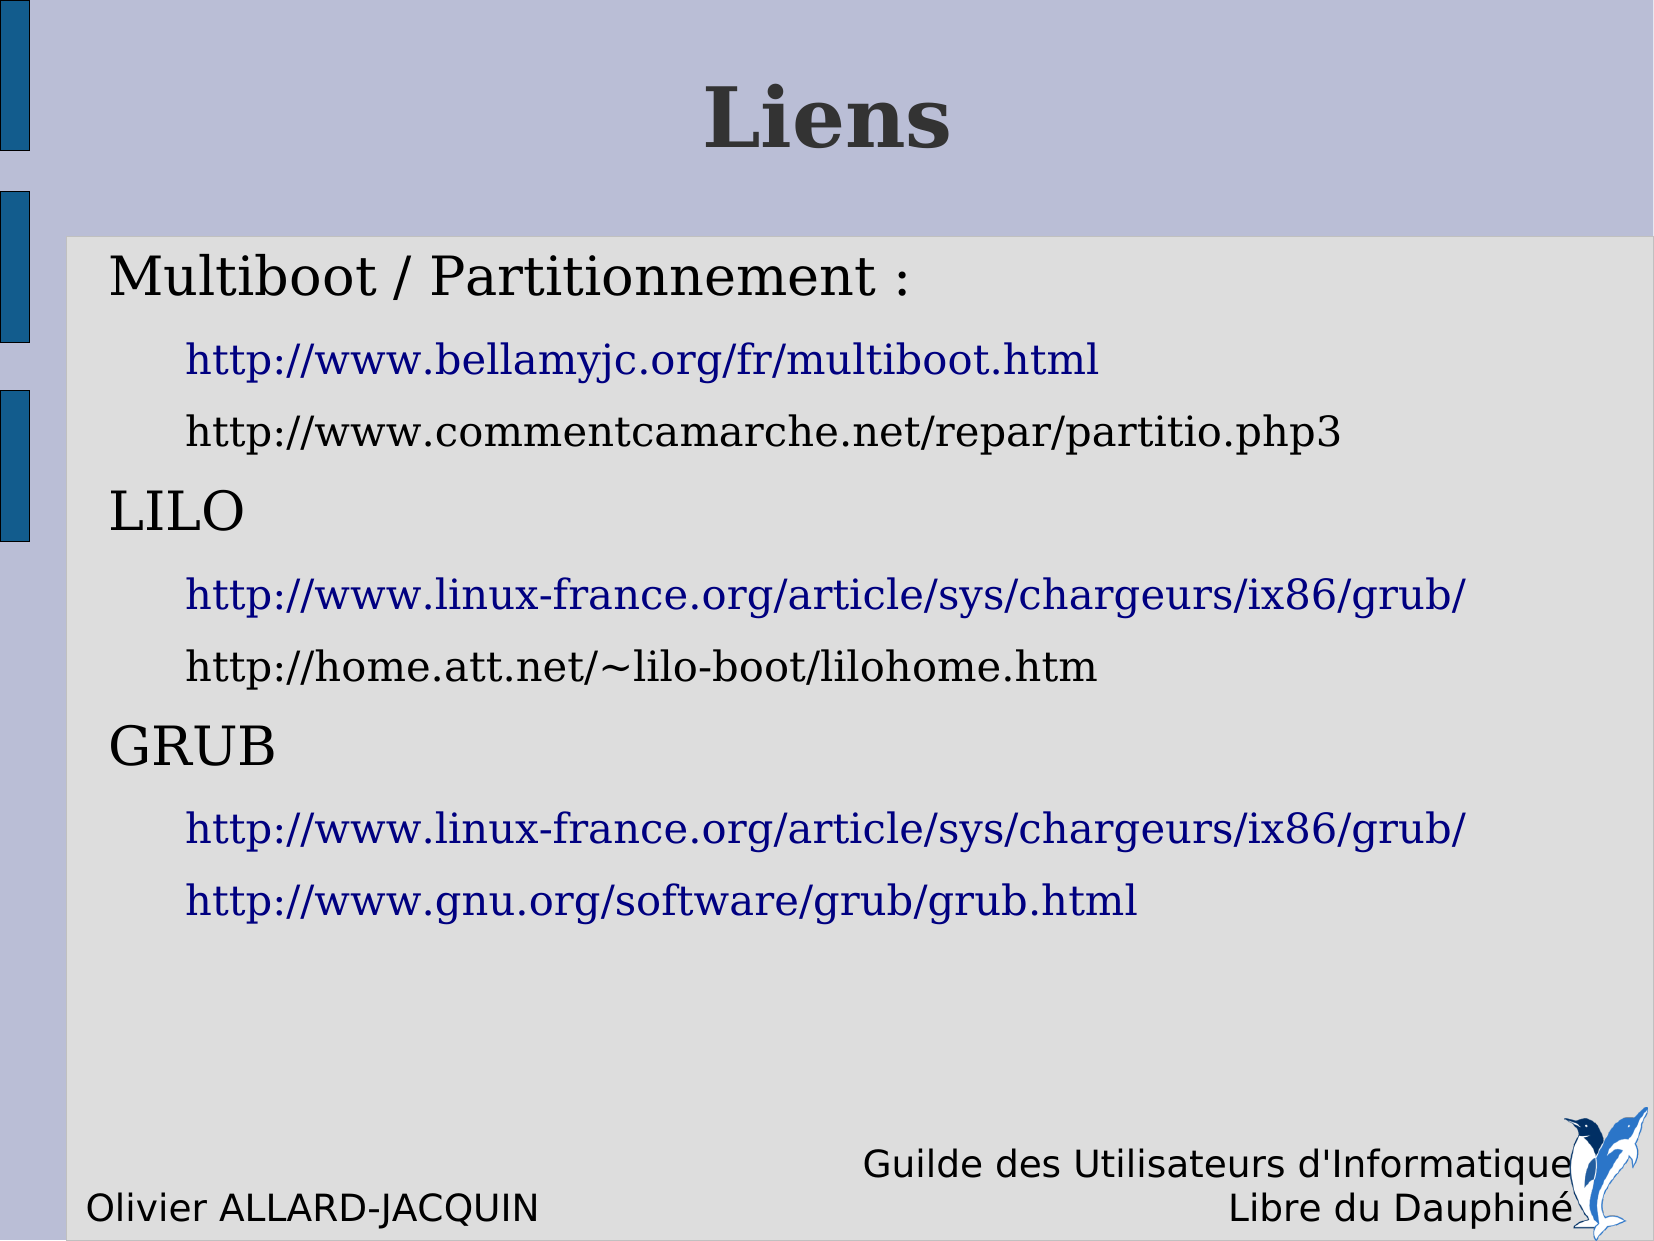

# Liens
Multiboot / Partitionnement :
http://www.bellamyjc.org/fr/multiboot.html
http://www.commentcamarche.net/repar/partitio.php3
LILO
http://www.linux-france.org/article/sys/chargeurs/ix86/grub/
http://home.att.net/~lilo-boot/lilohome.htm
GRUB
http://www.linux-france.org/article/sys/chargeurs/ix86/grub/
http://www.gnu.org/software/grub/grub.html